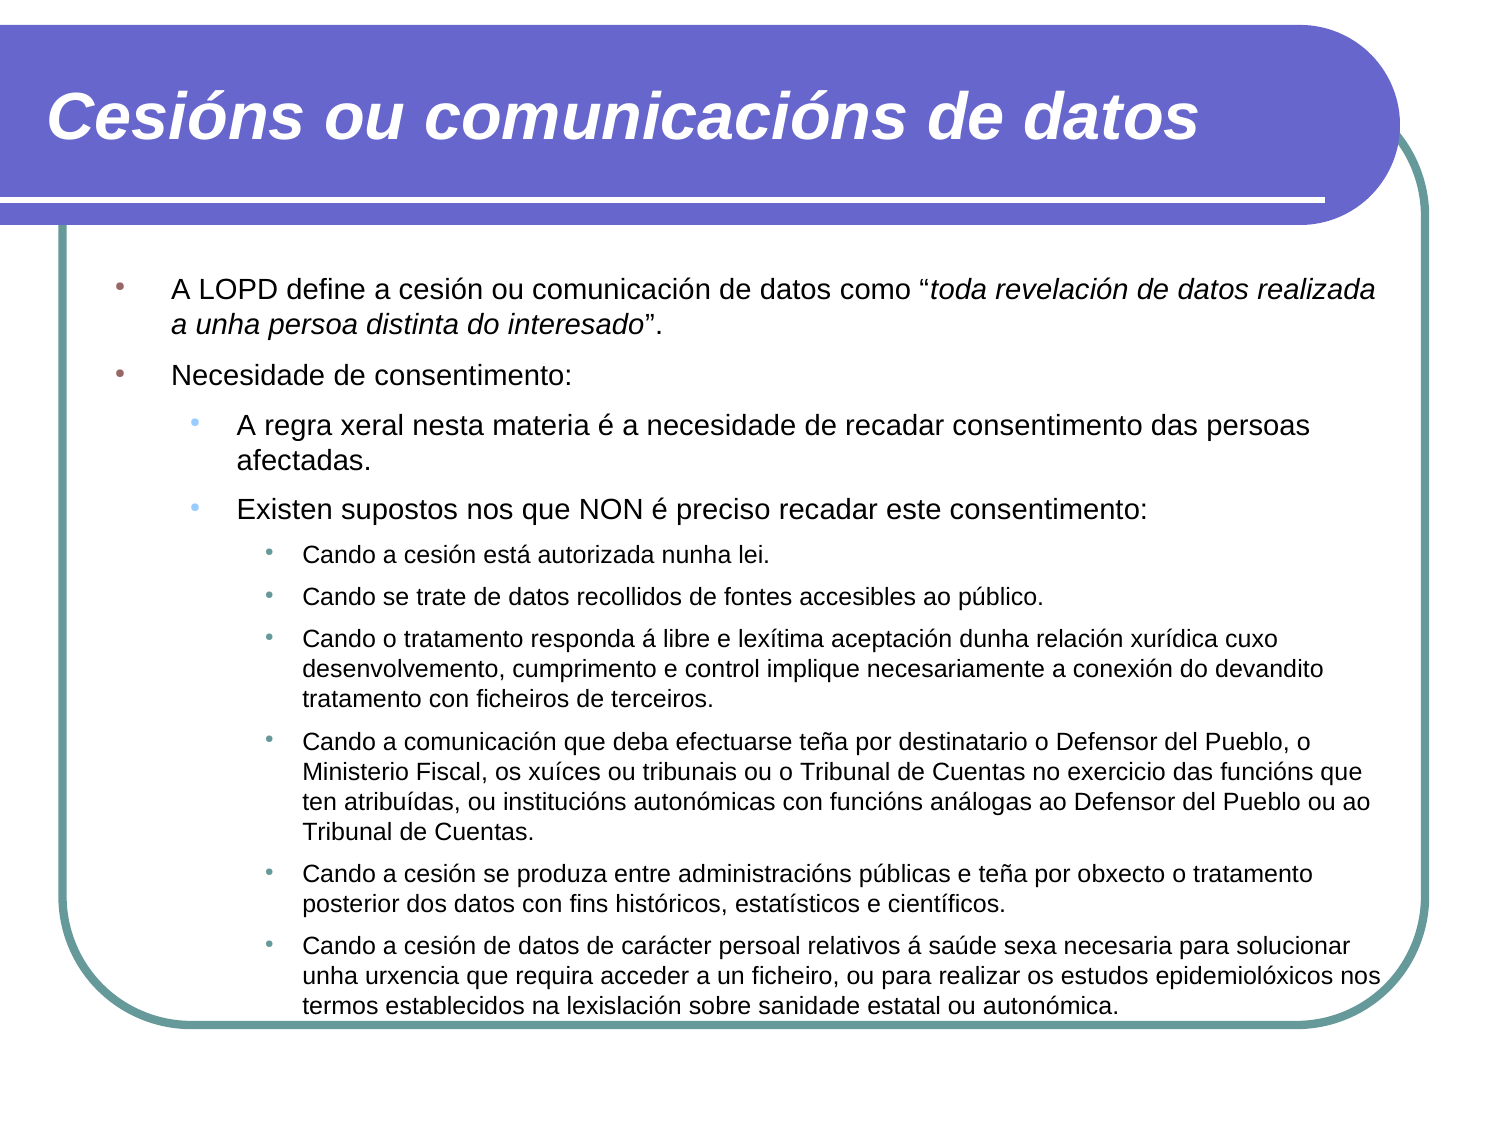

# Cesións ou comunicacións de datos
A LOPD define a cesión ou comunicación de datos como “toda revelación de datos realizada a unha persoa distinta do interesado”.
Necesidade de consentimento:
A regra xeral nesta materia é a necesidade de recadar consentimento das persoas afectadas.
Existen supostos nos que NON é preciso recadar este consentimento:
Cando a cesión está autorizada nunha lei.
Cando se trate de datos recollidos de fontes accesibles ao público.
Cando o tratamento responda á libre e lexítima aceptación dunha relación xurídica cuxo desenvolvemento, cumprimento e control implique necesariamente a conexión do devandito tratamento con ficheiros de terceiros.
Cando a comunicación que deba efectuarse teña por destinatario o Defensor del Pueblo, o Ministerio Fiscal, os xuíces ou tribunais ou o Tribunal de Cuentas no exercicio das funcións que ten atribuídas, ou institucións autonómicas con funcións análogas ao Defensor del Pueblo ou ao Tribunal de Cuentas.
Cando a cesión se produza entre administracións públicas e teña por obxecto o tratamento posterior dos datos con fins históricos, estatísticos e científicos.
Cando a cesión de datos de carácter persoal relativos á saúde sexa necesaria para solucionar unha urxencia que requira acceder a un ficheiro, ou para realizar os estudos epidemiolóxicos nos termos establecidos na lexislación sobre sanidade estatal ou autonómica.